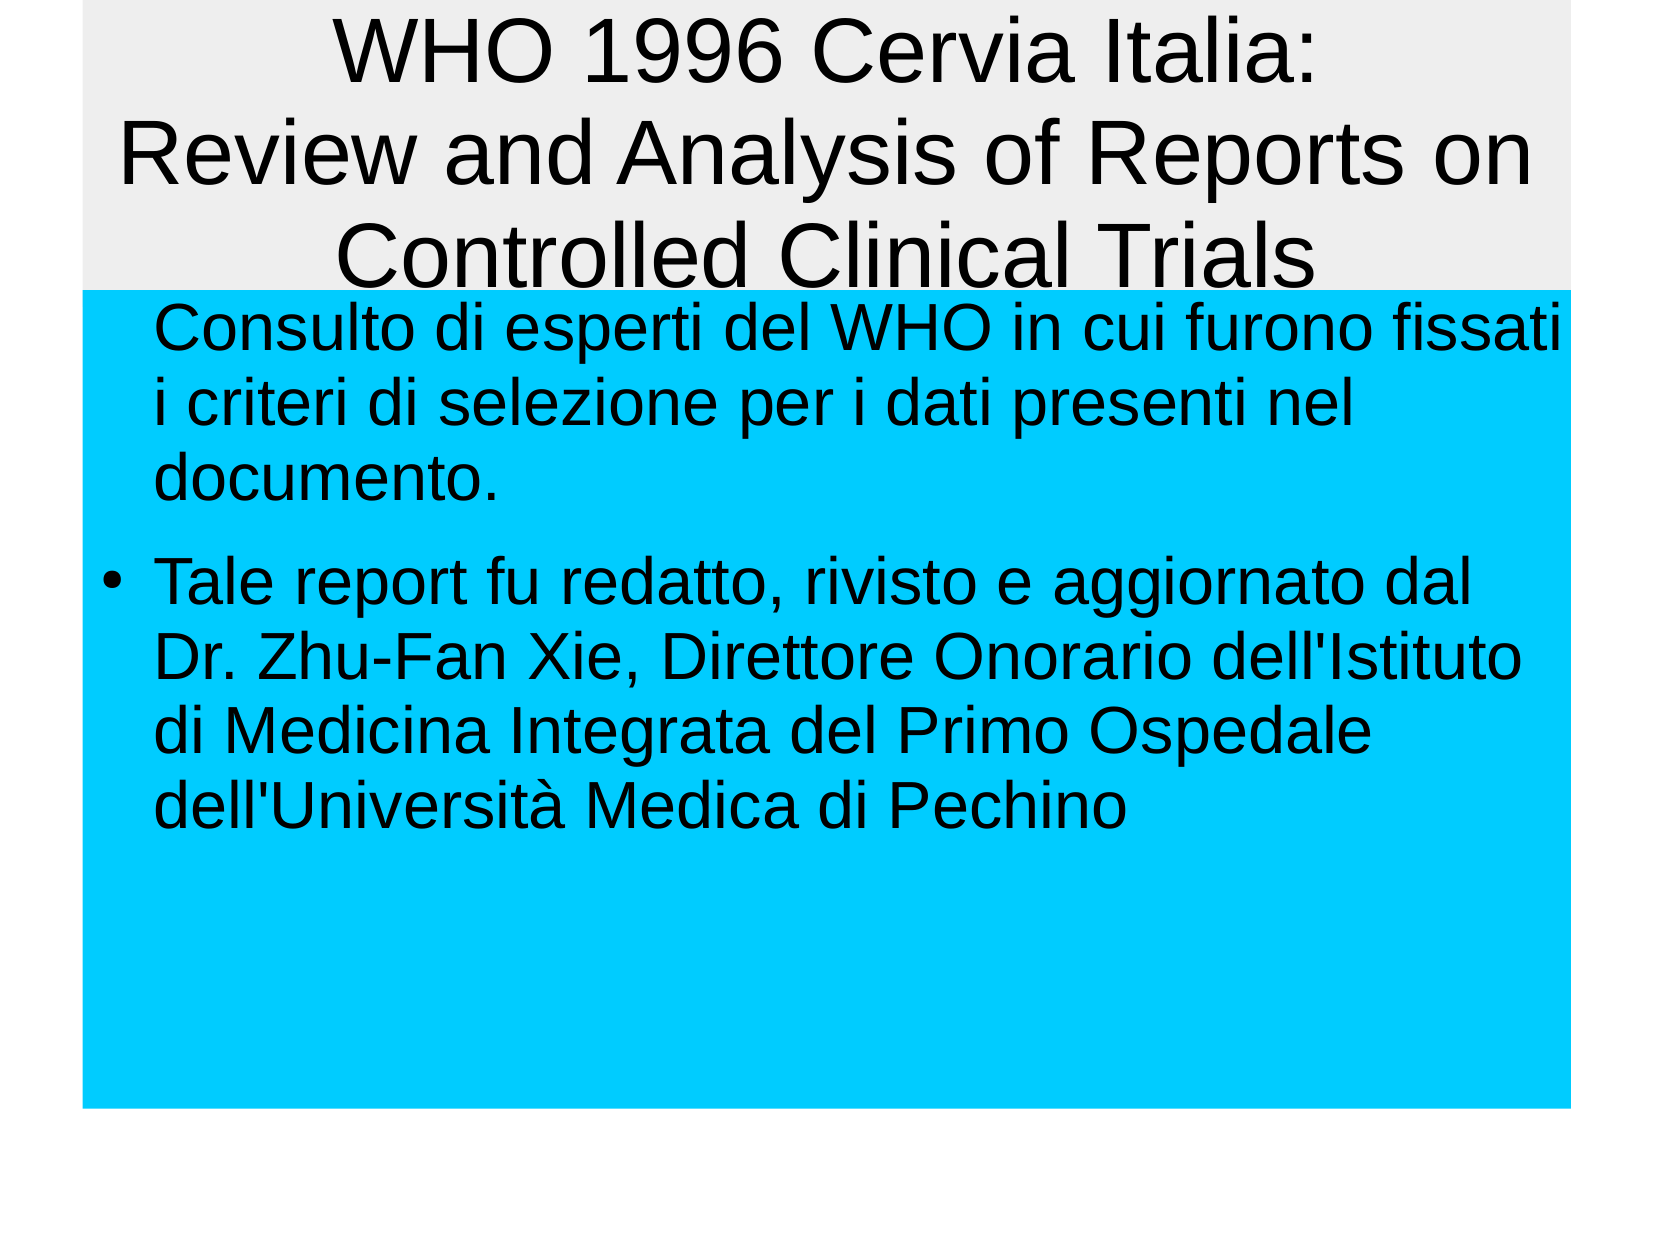

# WHO 1996 Cervia Italia: Review and Analysis of Reports on Controlled Clinical Trials
Consulto di esperti del WHO in cui furono fissati i criteri di selezione per i dati presenti nel documento.
Tale report fu redatto, rivisto e aggiornato dal Dr. Zhu-Fan Xie, Direttore Onorario dell'Istituto di Medicina Integrata del Primo Ospedale dell'Università Medica di Pechino